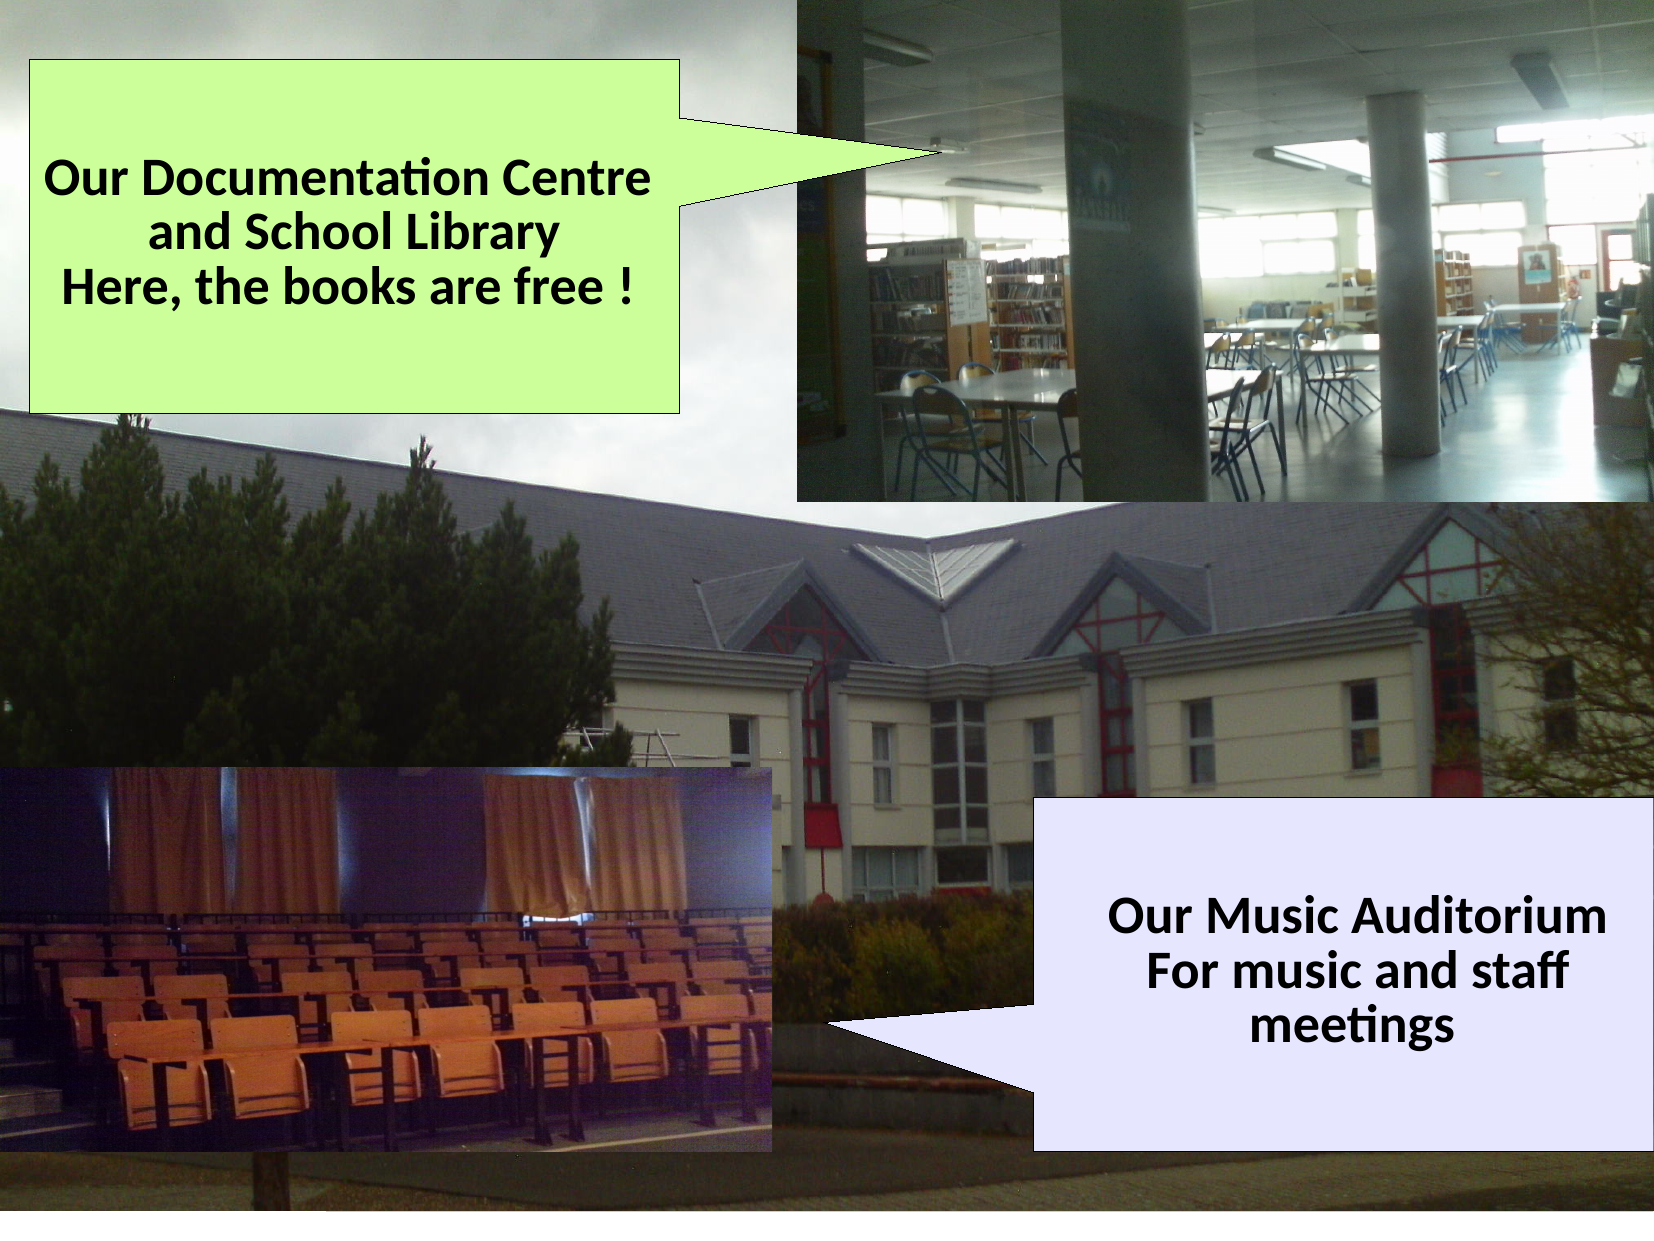

Our Documentation Centre
and School Library
Here, the books are free !
Our Music Auditorium
For music and staff
meetings